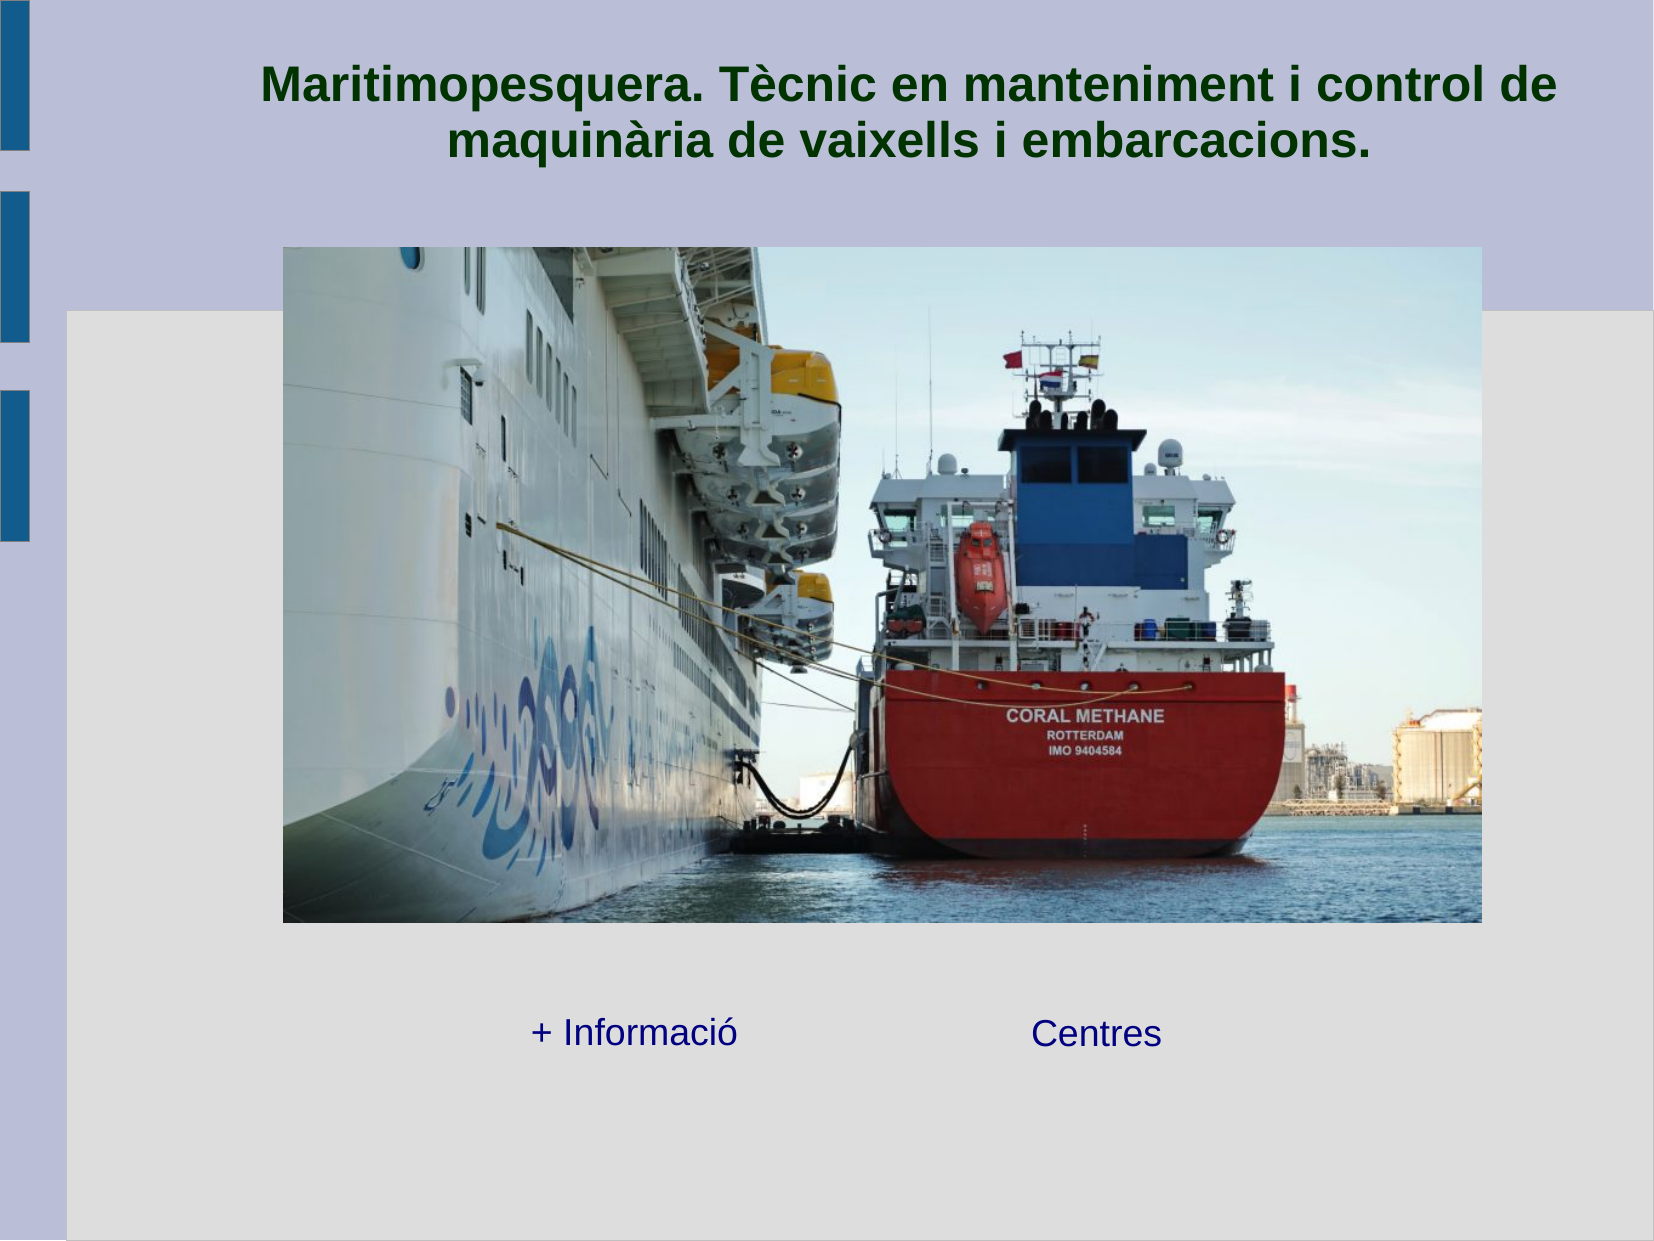

# Maritimopesquera. Tècnic en manteniment i control de maquinària de vaixells i embarcacions.
+ Informació
Centres